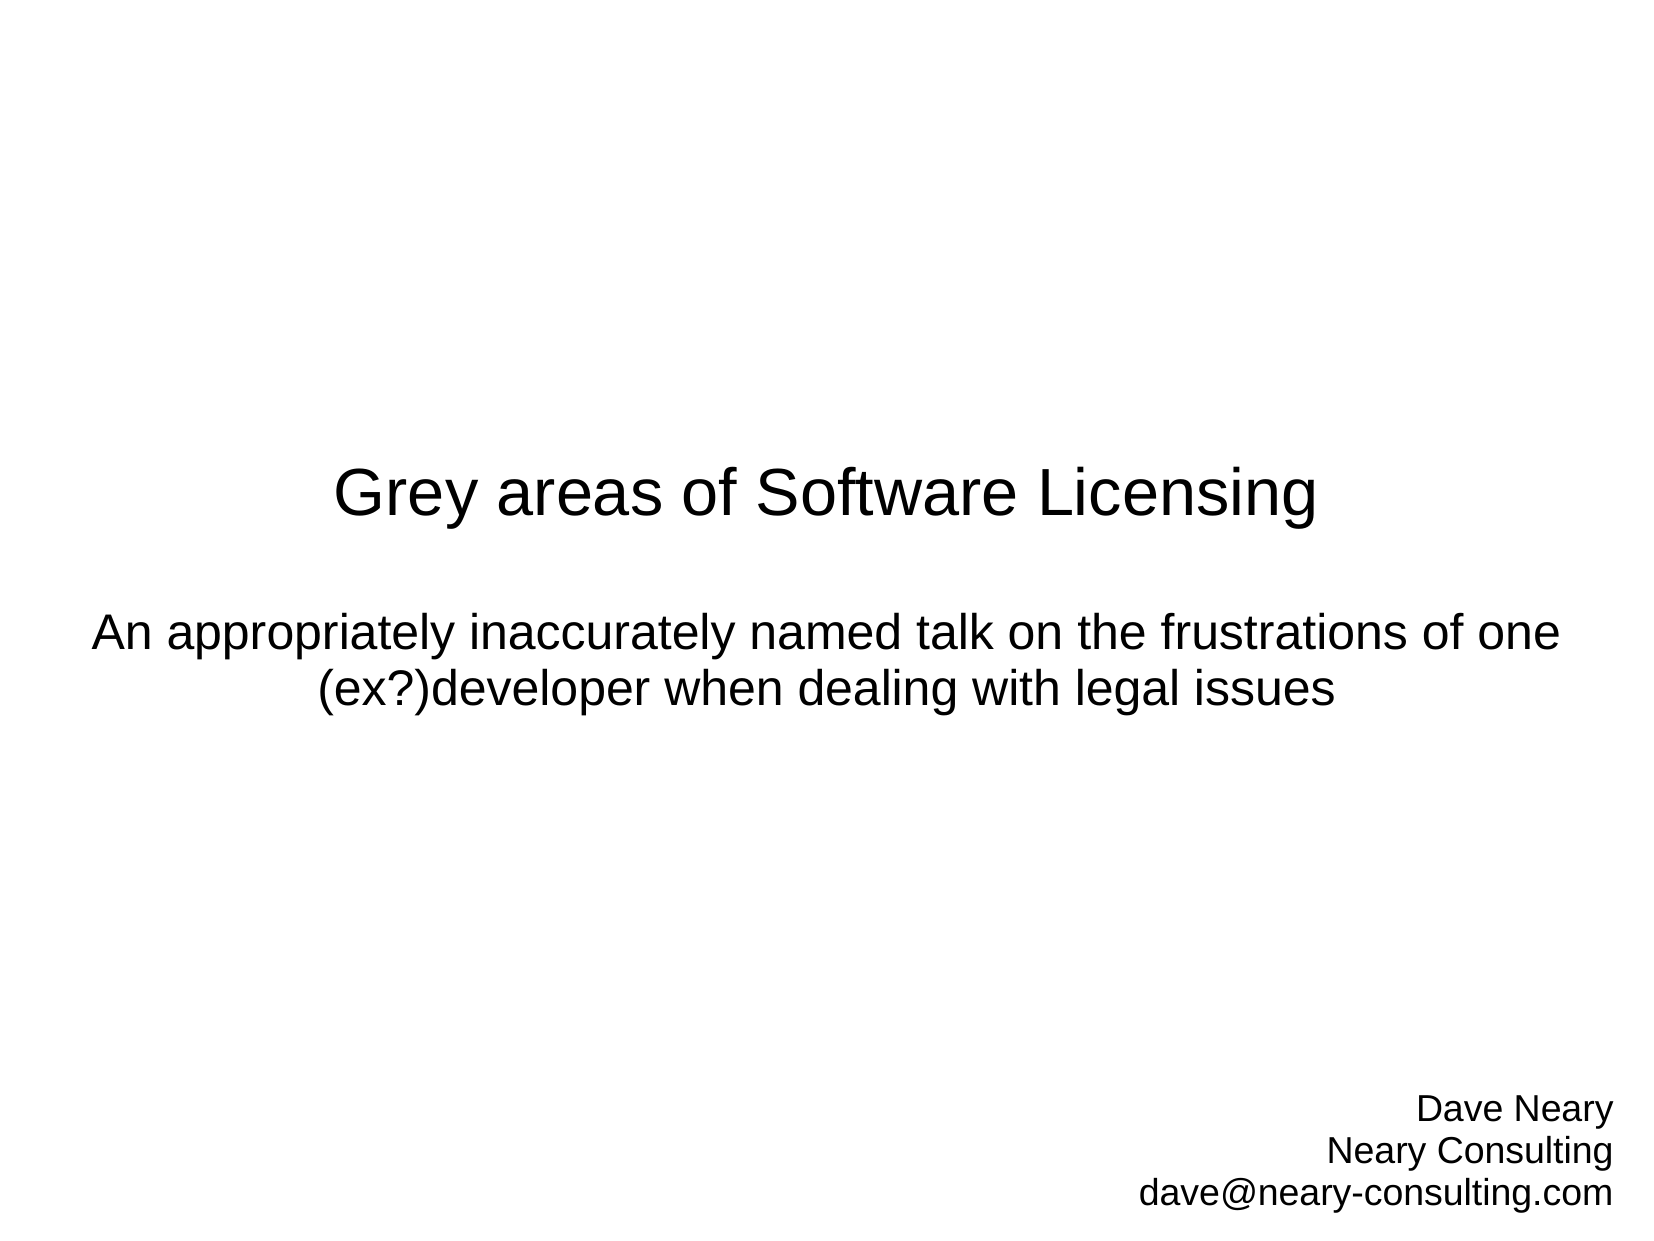

# Grey areas of Software Licensing
An appropriately inaccurately named talk on the frustrations of one (ex?)developer when dealing with legal issues
Dave Neary
Neary Consulting
dave@neary-consulting.com